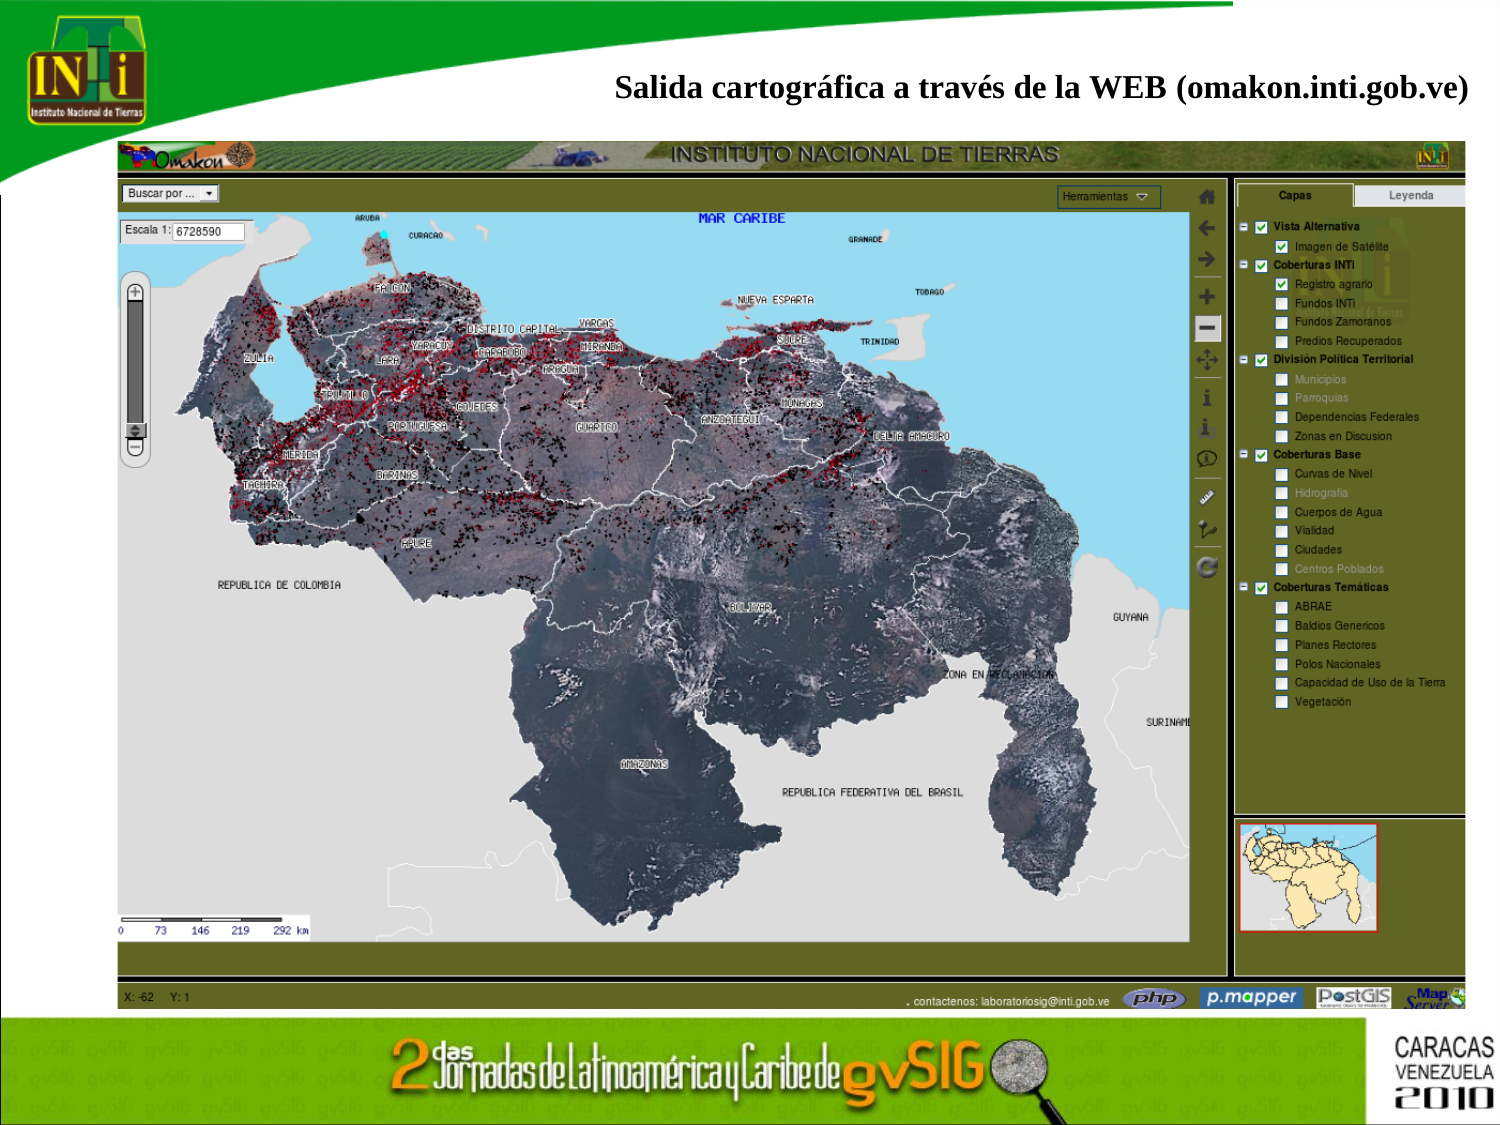

Salida cartográfica a través de la WEB (omakon.inti.gob.ve)